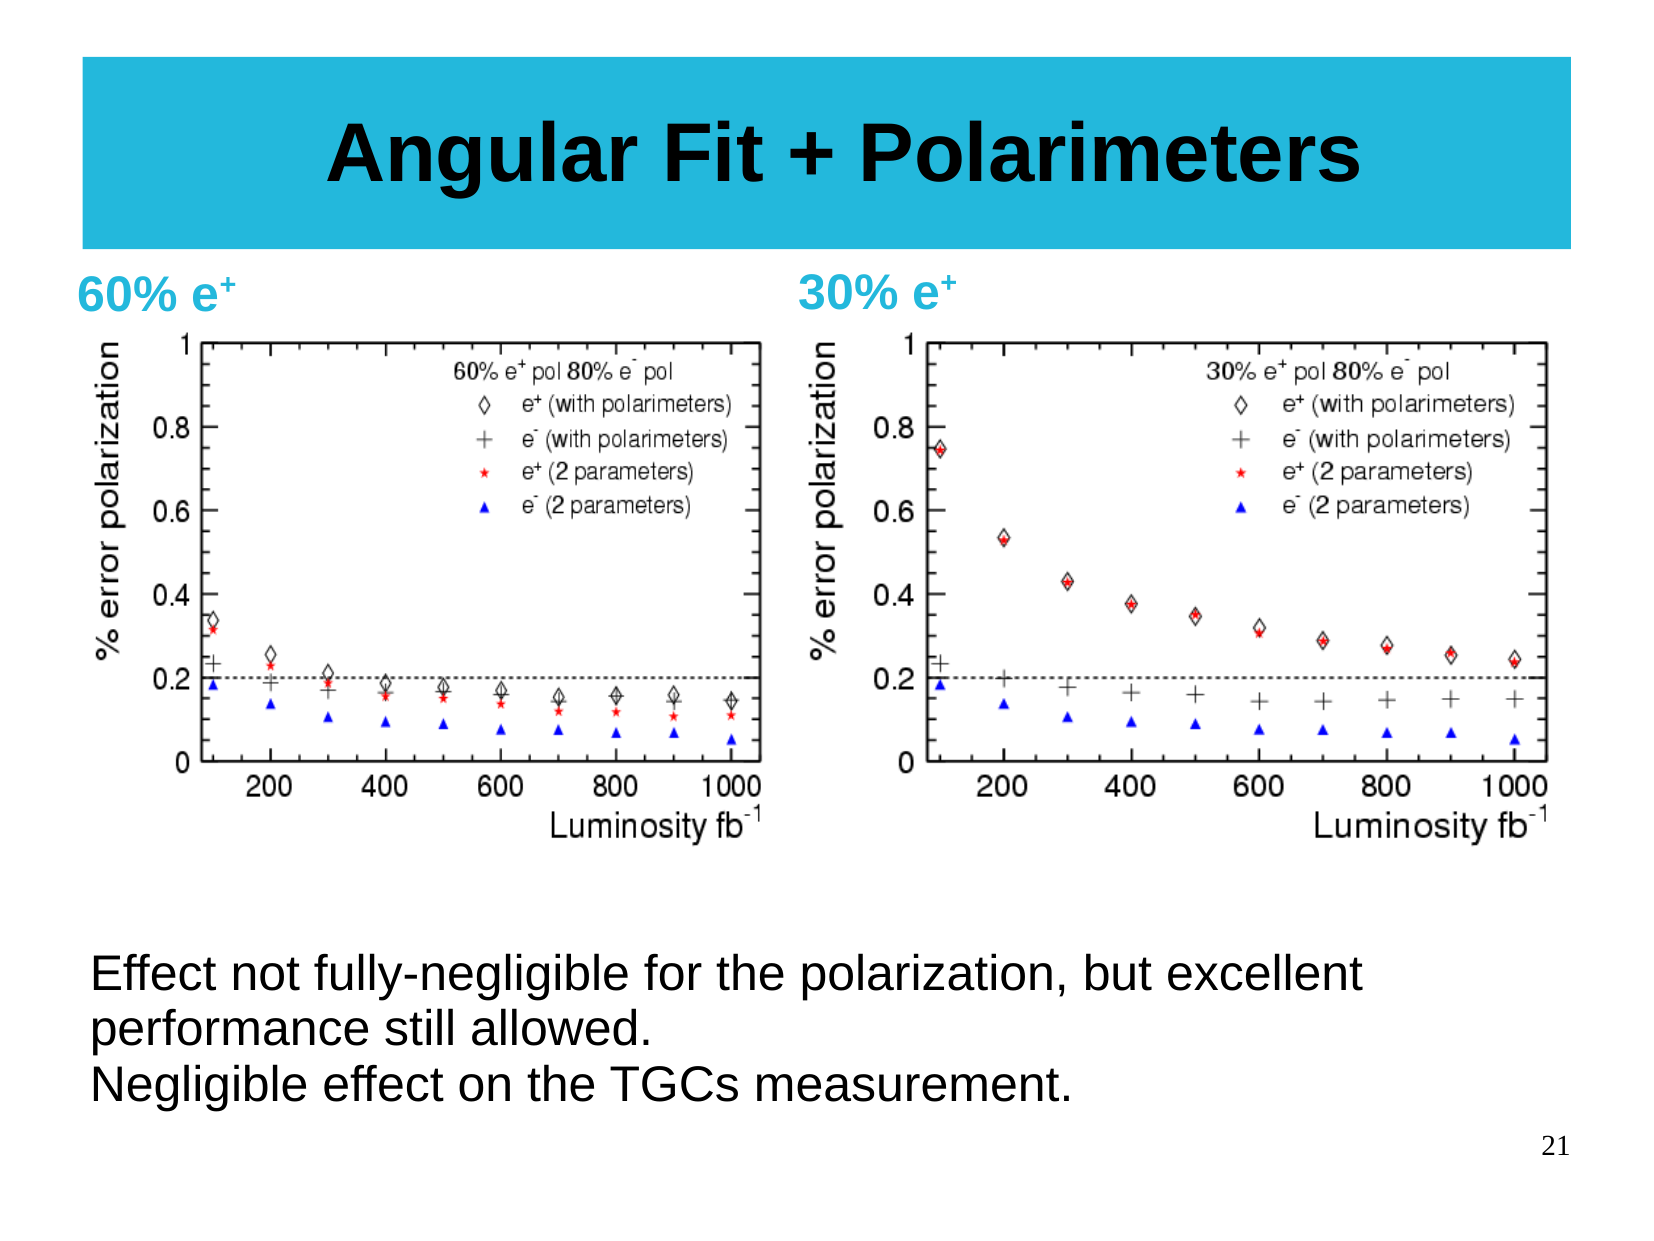

# Angular Fit + Polarimeters
30% e+
60% e+
Effect not fully-negligible for the polarization, but excellent performance still allowed.
Negligible effect on the TGCs measurement.
21